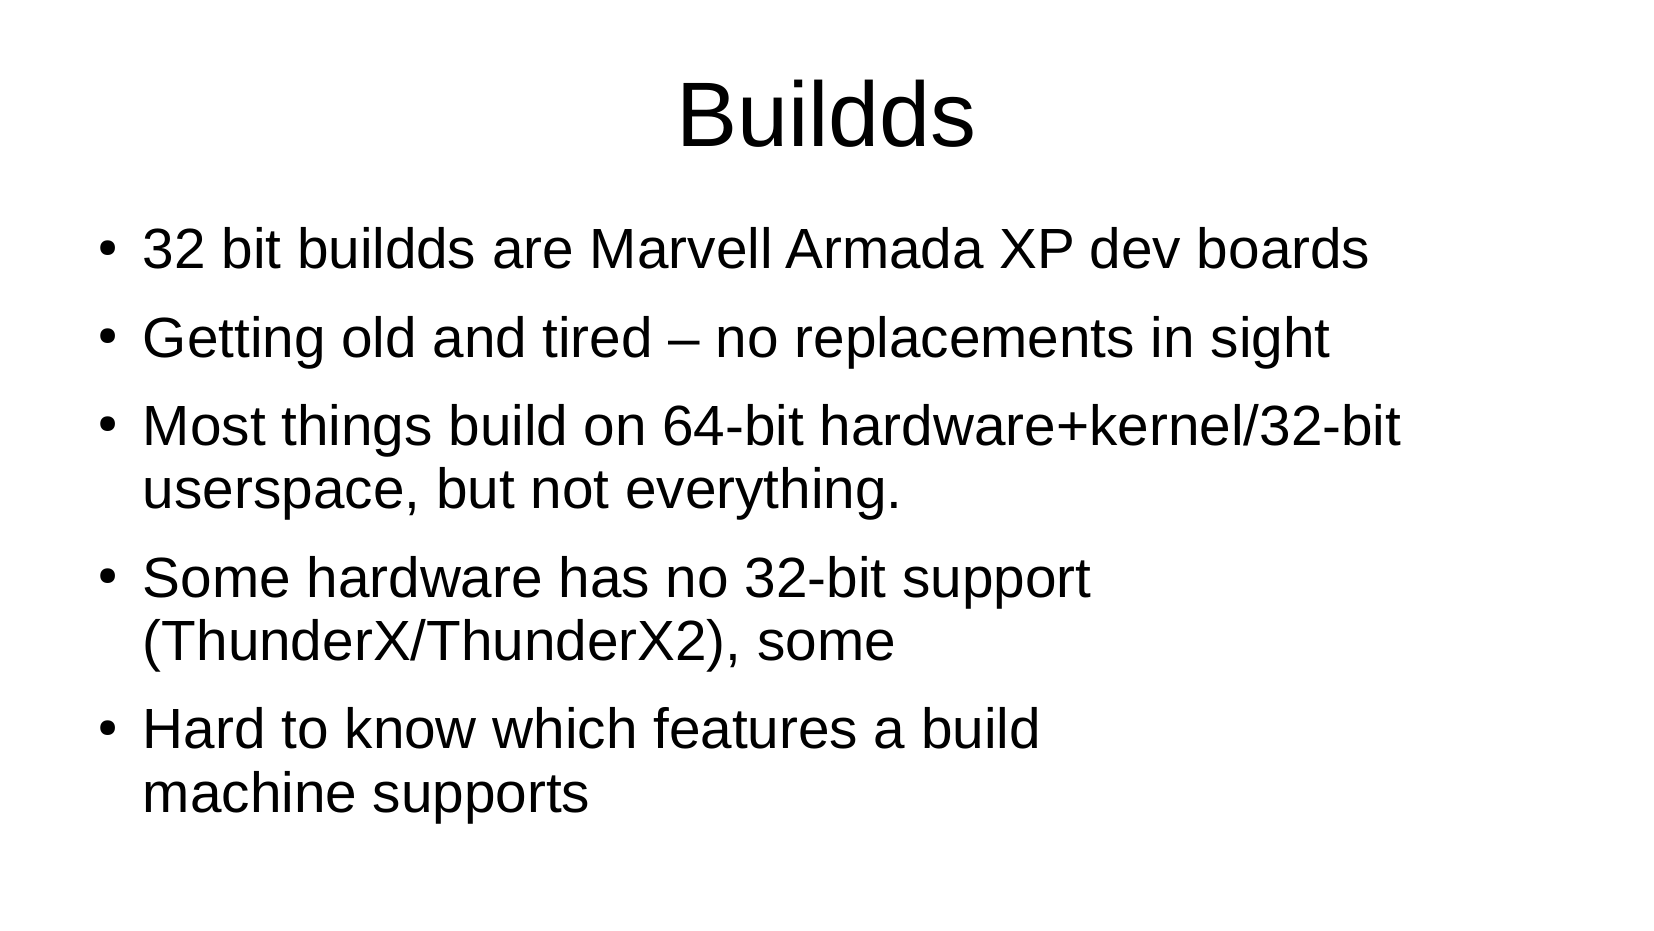

# Buildds
32 bit buildds are Marvell Armada XP dev boards
Getting old and tired – no replacements in sight
Most things build on 64-bit hardware+kernel/32-bit userspace, but not everything.
Some hardware has no 32-bit support (ThunderX/ThunderX2), some
Hard to know which features a build
machine supports